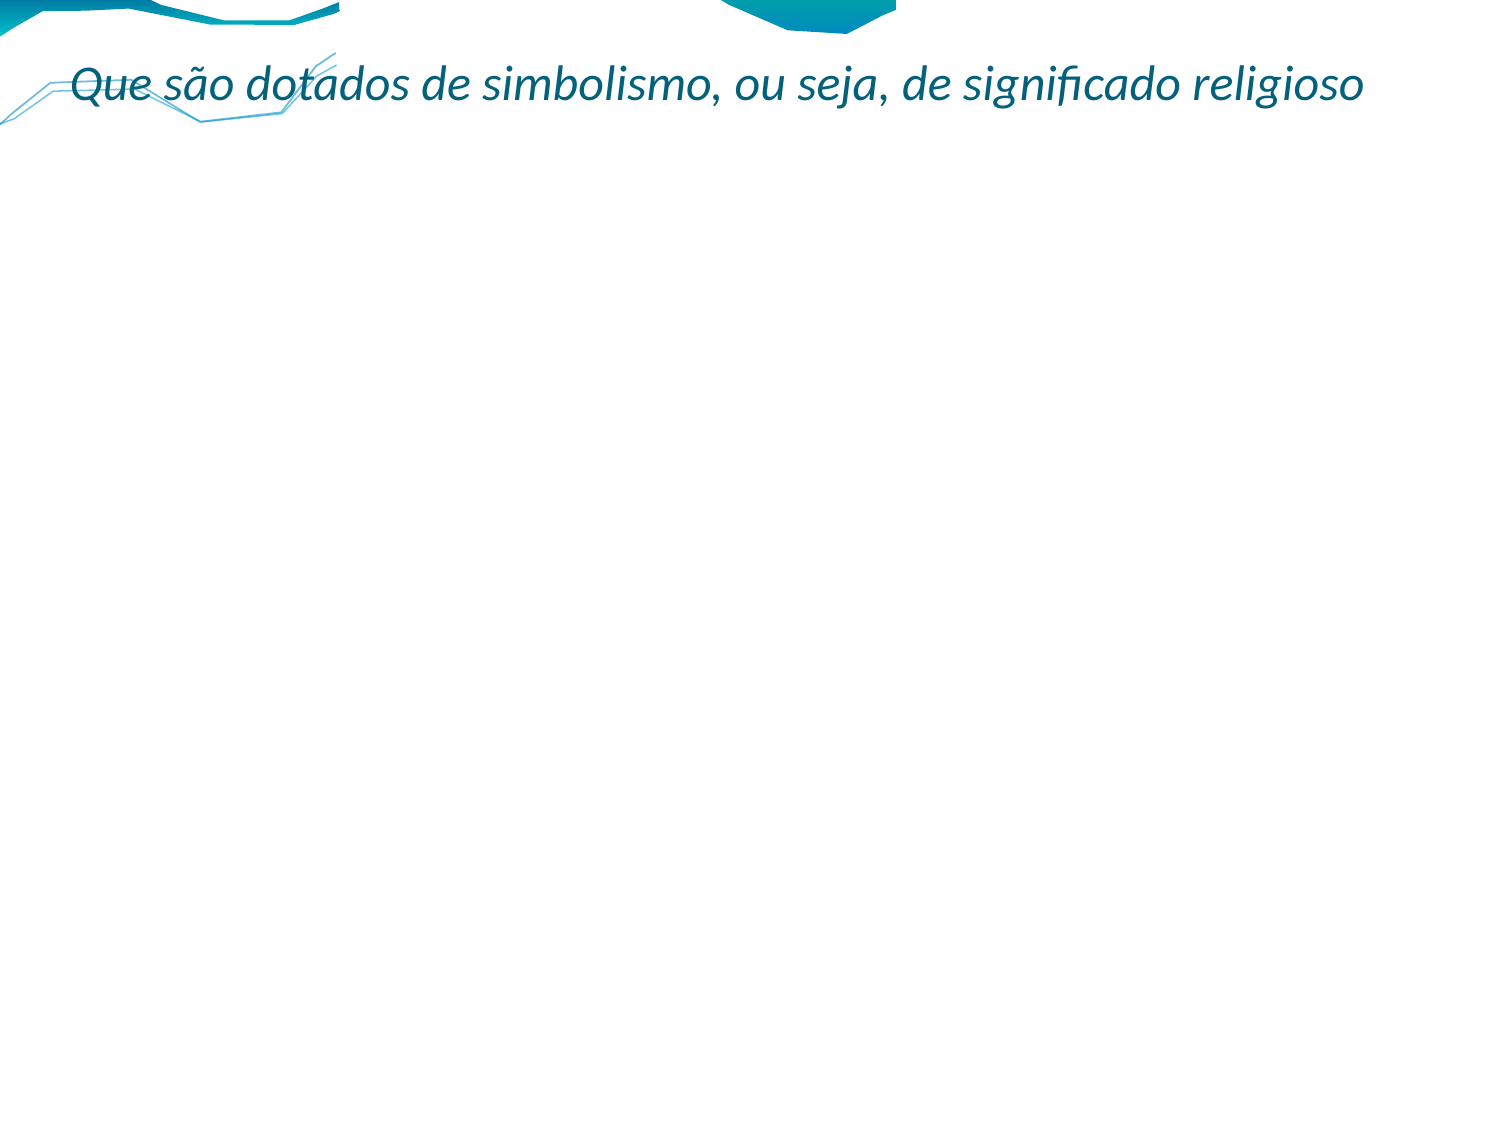

# Que são dotados de simbolismo, ou seja, de significado religioso